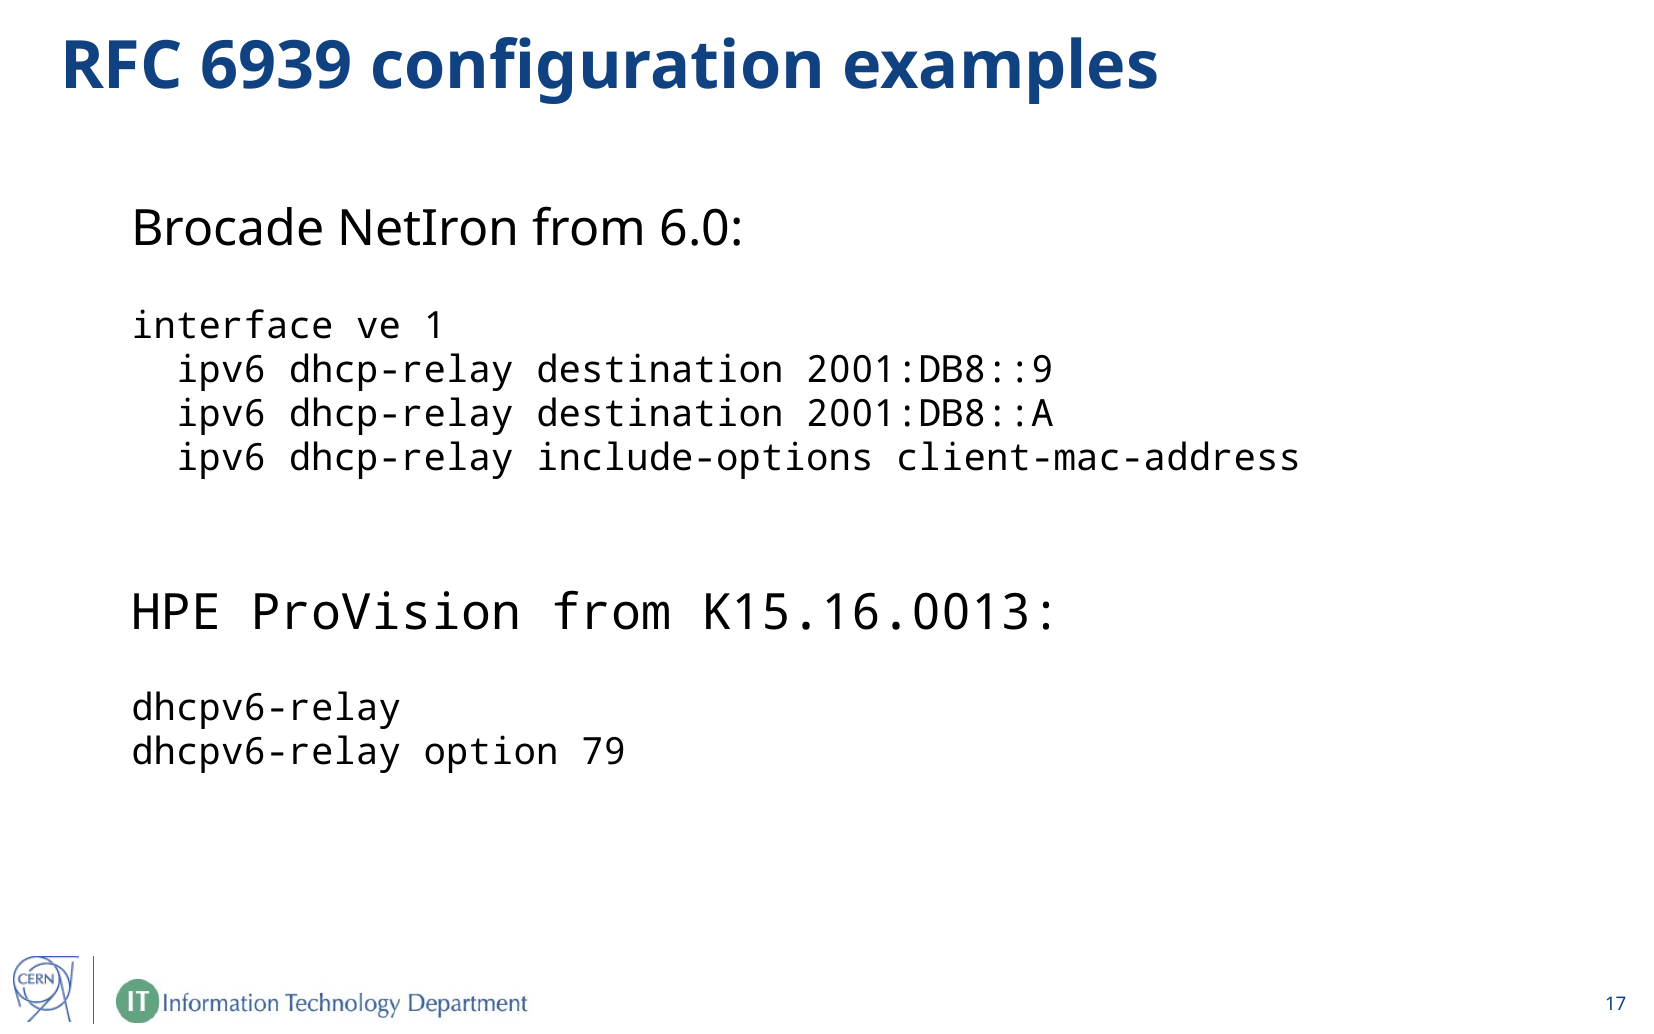

# RFC 6939 configuration examples
Brocade NetIron from 6.0:
interface ve 1
 ipv6 dhcp-relay destination 2001:DB8::9
 ipv6 dhcp-relay destination 2001:DB8::A
 ipv6 dhcp-relay include-options client-mac-address
HPE ProVision from K15.16.0013:
dhcpv6-relay
dhcpv6-relay option 79